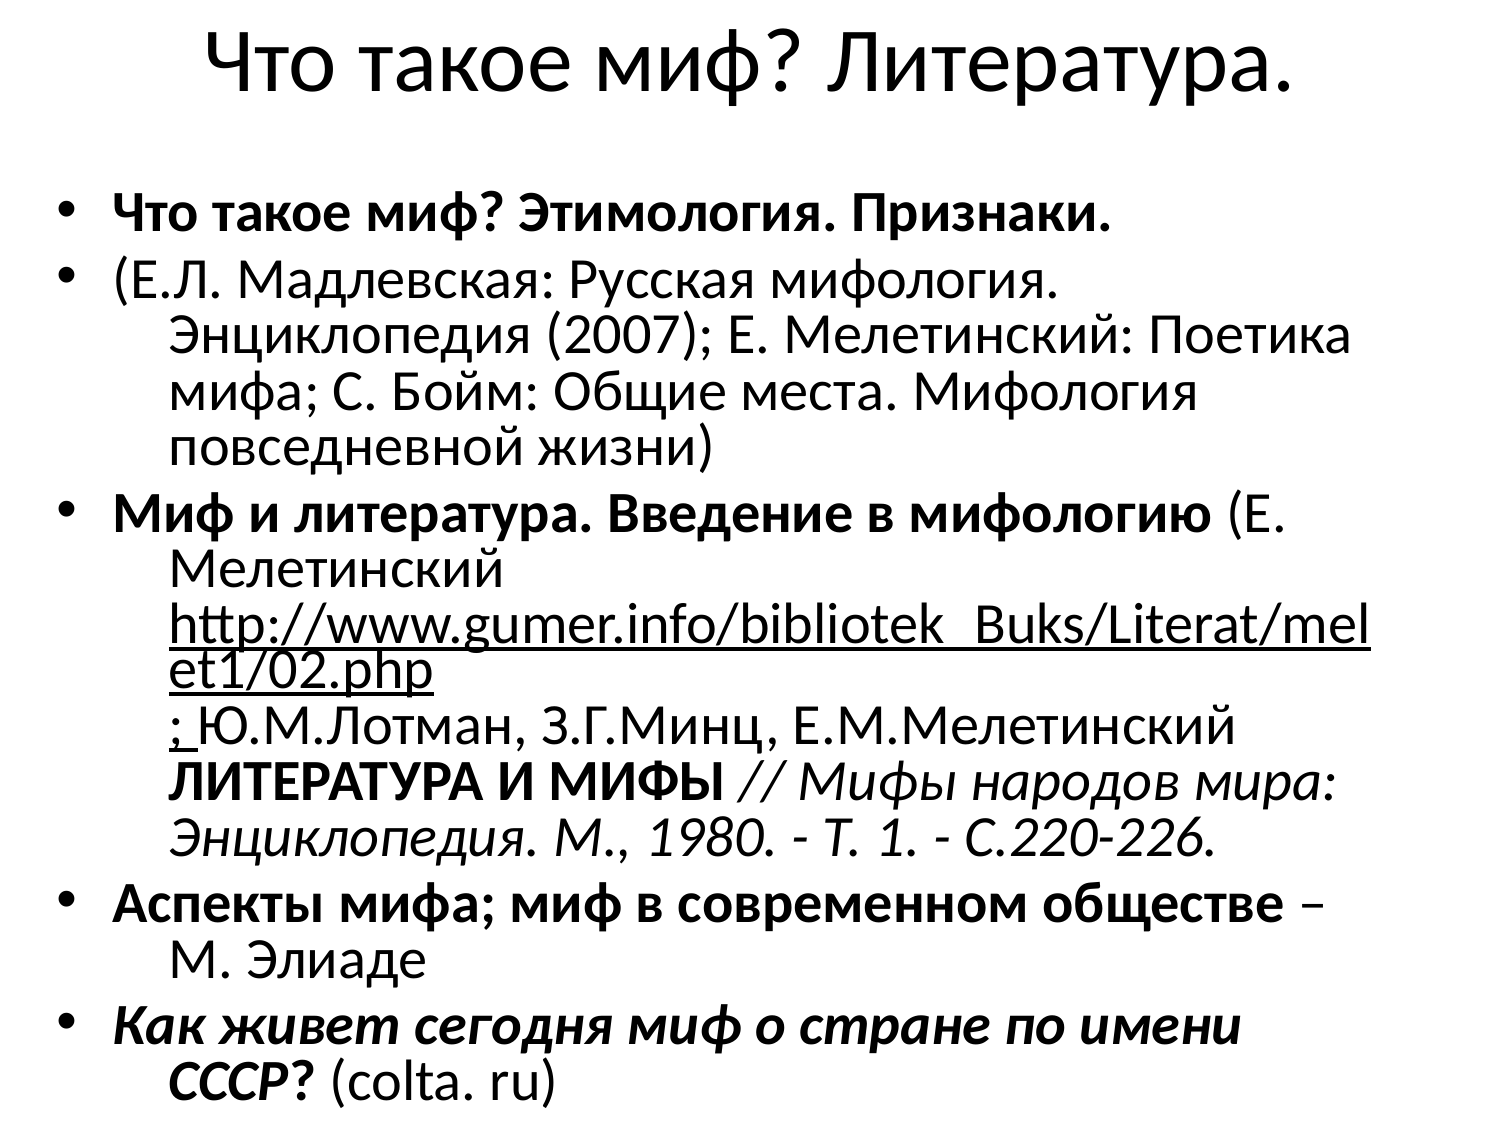

# Что такое миф? Литература.
Что такое миф? Этимология. Признаки.
(Е.Л. Мадлевская: Русская мифология. Энциклопедия (2007); Е. Мелетинский: Поетика мифа; С. Бойм: Общие места. Мифология повседневной жизни)
Миф и литература. Введение в мифологию (E. Мелетинский http://www.gumer.info/bibliotek_Buks/Literat/melet1/02.php; Ю.М.Лотман, З.Г.Минц, Е.М.Мелетинский ЛИТЕРАТУРА И МИФЫ // Мифы народов мира: Энциклопедия. М., 1980. - Т. 1. - С.220-226.
Аспекты мифа; миф в современном обществе – М. Элиаде
Как живет сегодня миф о стране по имени СССР? (colta. ru)